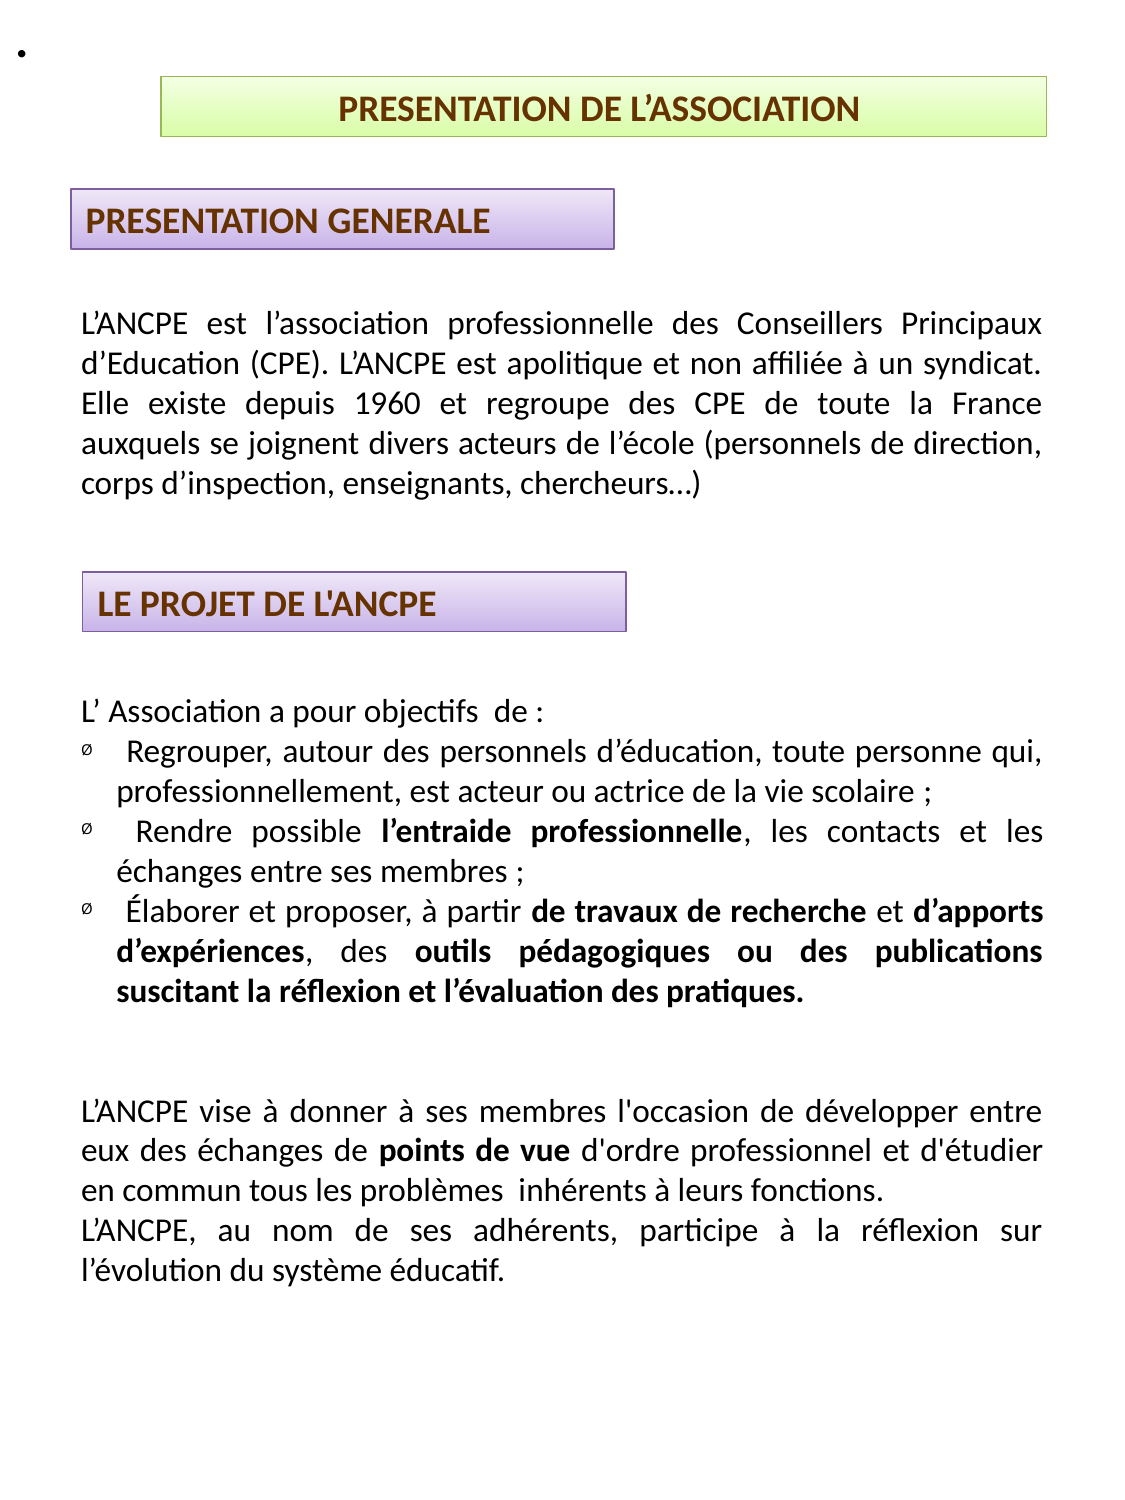

.
PRESENTATION DE L’ASSOCIATION
PRESENTATION GENERALE
L’ANCPE est l’association professionnelle des Conseillers Principaux d’Education (CPE). L’ANCPE est apolitique et non affiliée à un syndicat. Elle existe depuis 1960 et regroupe des CPE de toute la France auxquels se joignent divers acteurs de l’école (personnels de direction, corps d’inspection, enseignants, chercheurs…)
LE PROJET DE L'ANCPE
L’ Association a pour objectifs  de :
 Regrouper, autour des personnels d’éducation, toute personne qui, professionnellement, est acteur ou actrice de la vie scolaire ;
 Rendre possible l’entraide professionnelle, les contacts et les échanges entre ses membres ;
 Élaborer et proposer, à partir de travaux de recherche et d’apports d’expériences, des outils pédagogiques ou des publications suscitant la réflexion et l’évaluation des pratiques.
L’ANCPE vise à donner à ses membres l'occasion de développer entre eux des échanges de points de vue d'ordre professionnel et d'étudier en commun tous les problèmes inhérents à leurs fonctions.
L’ANCPE, au nom de ses adhérents, participe à la réflexion sur l’évolution du système éducatif.